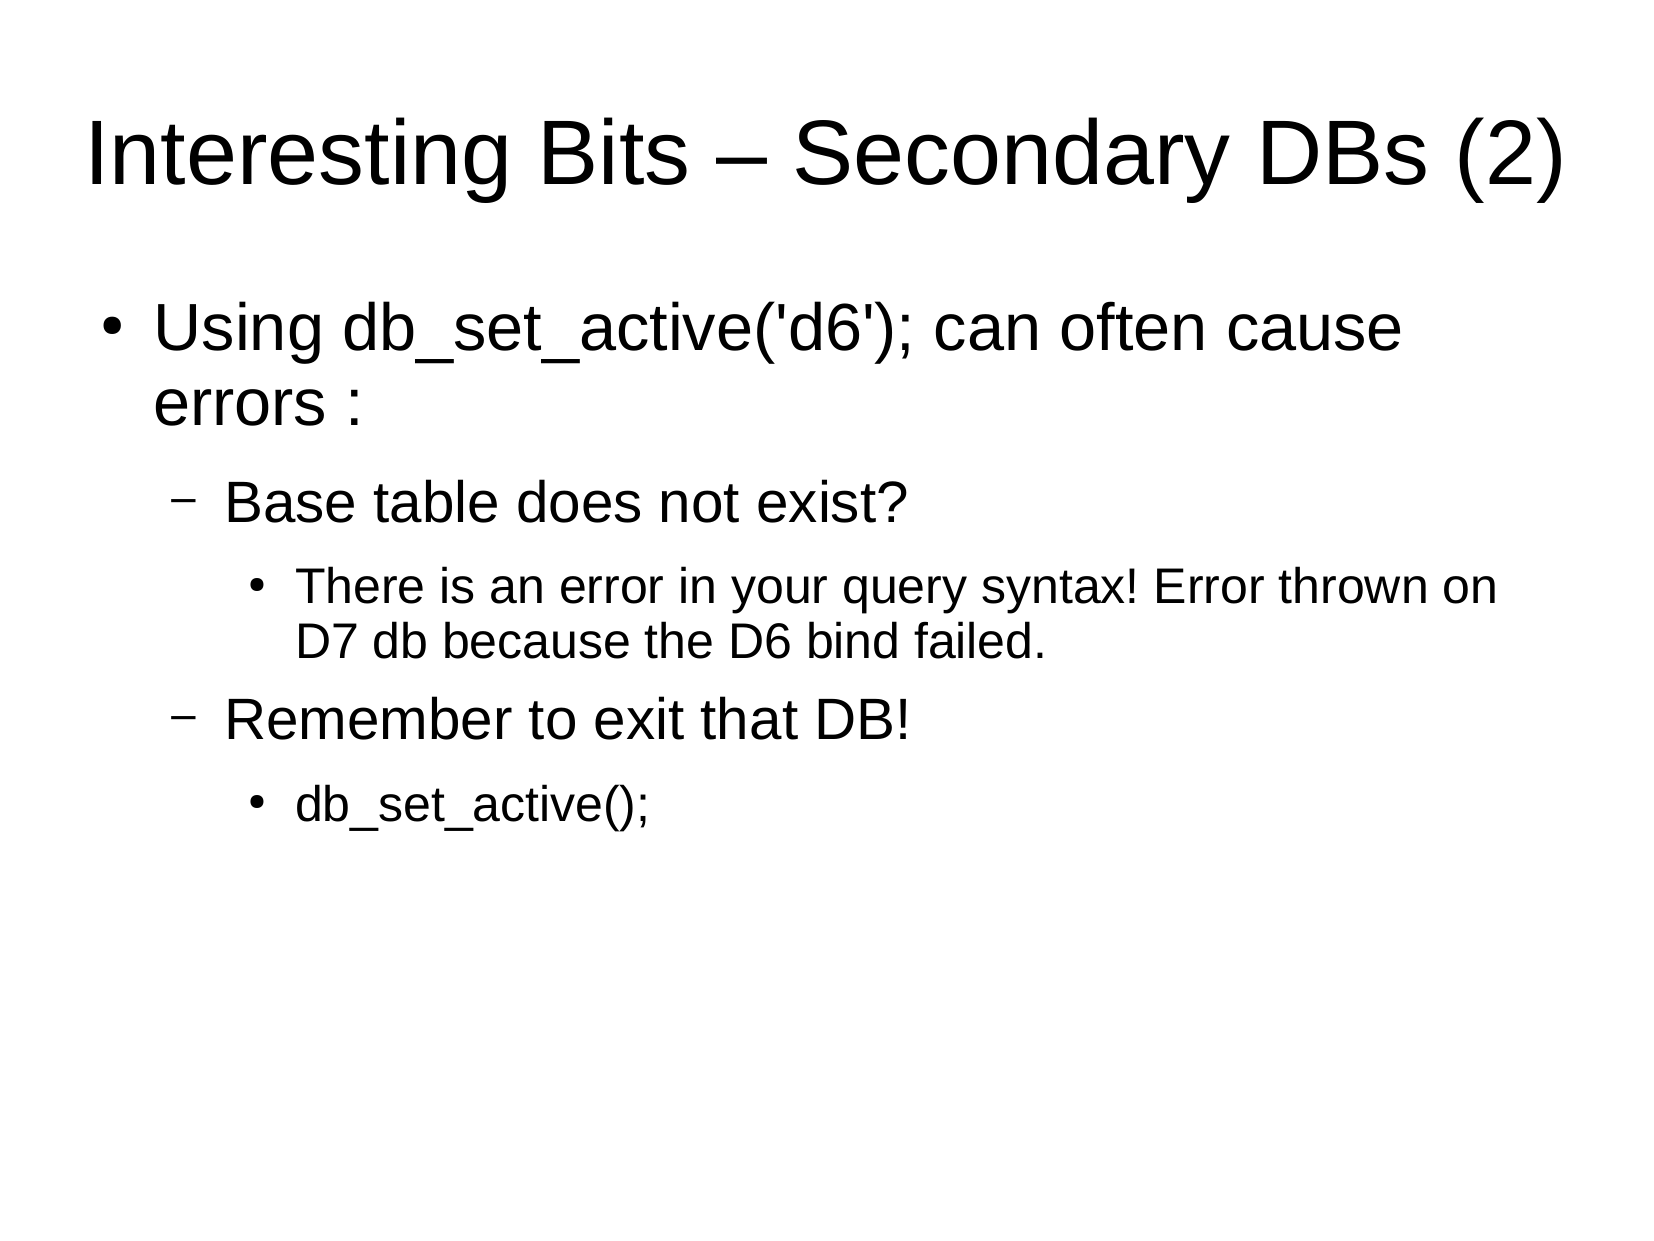

# Interesting Bits – Secondary DBs (2)
Using db_set_active('d6'); can often cause errors :
Base table does not exist?
There is an error in your query syntax! Error thrown on D7 db because the D6 bind failed.
Remember to exit that DB!
db_set_active();